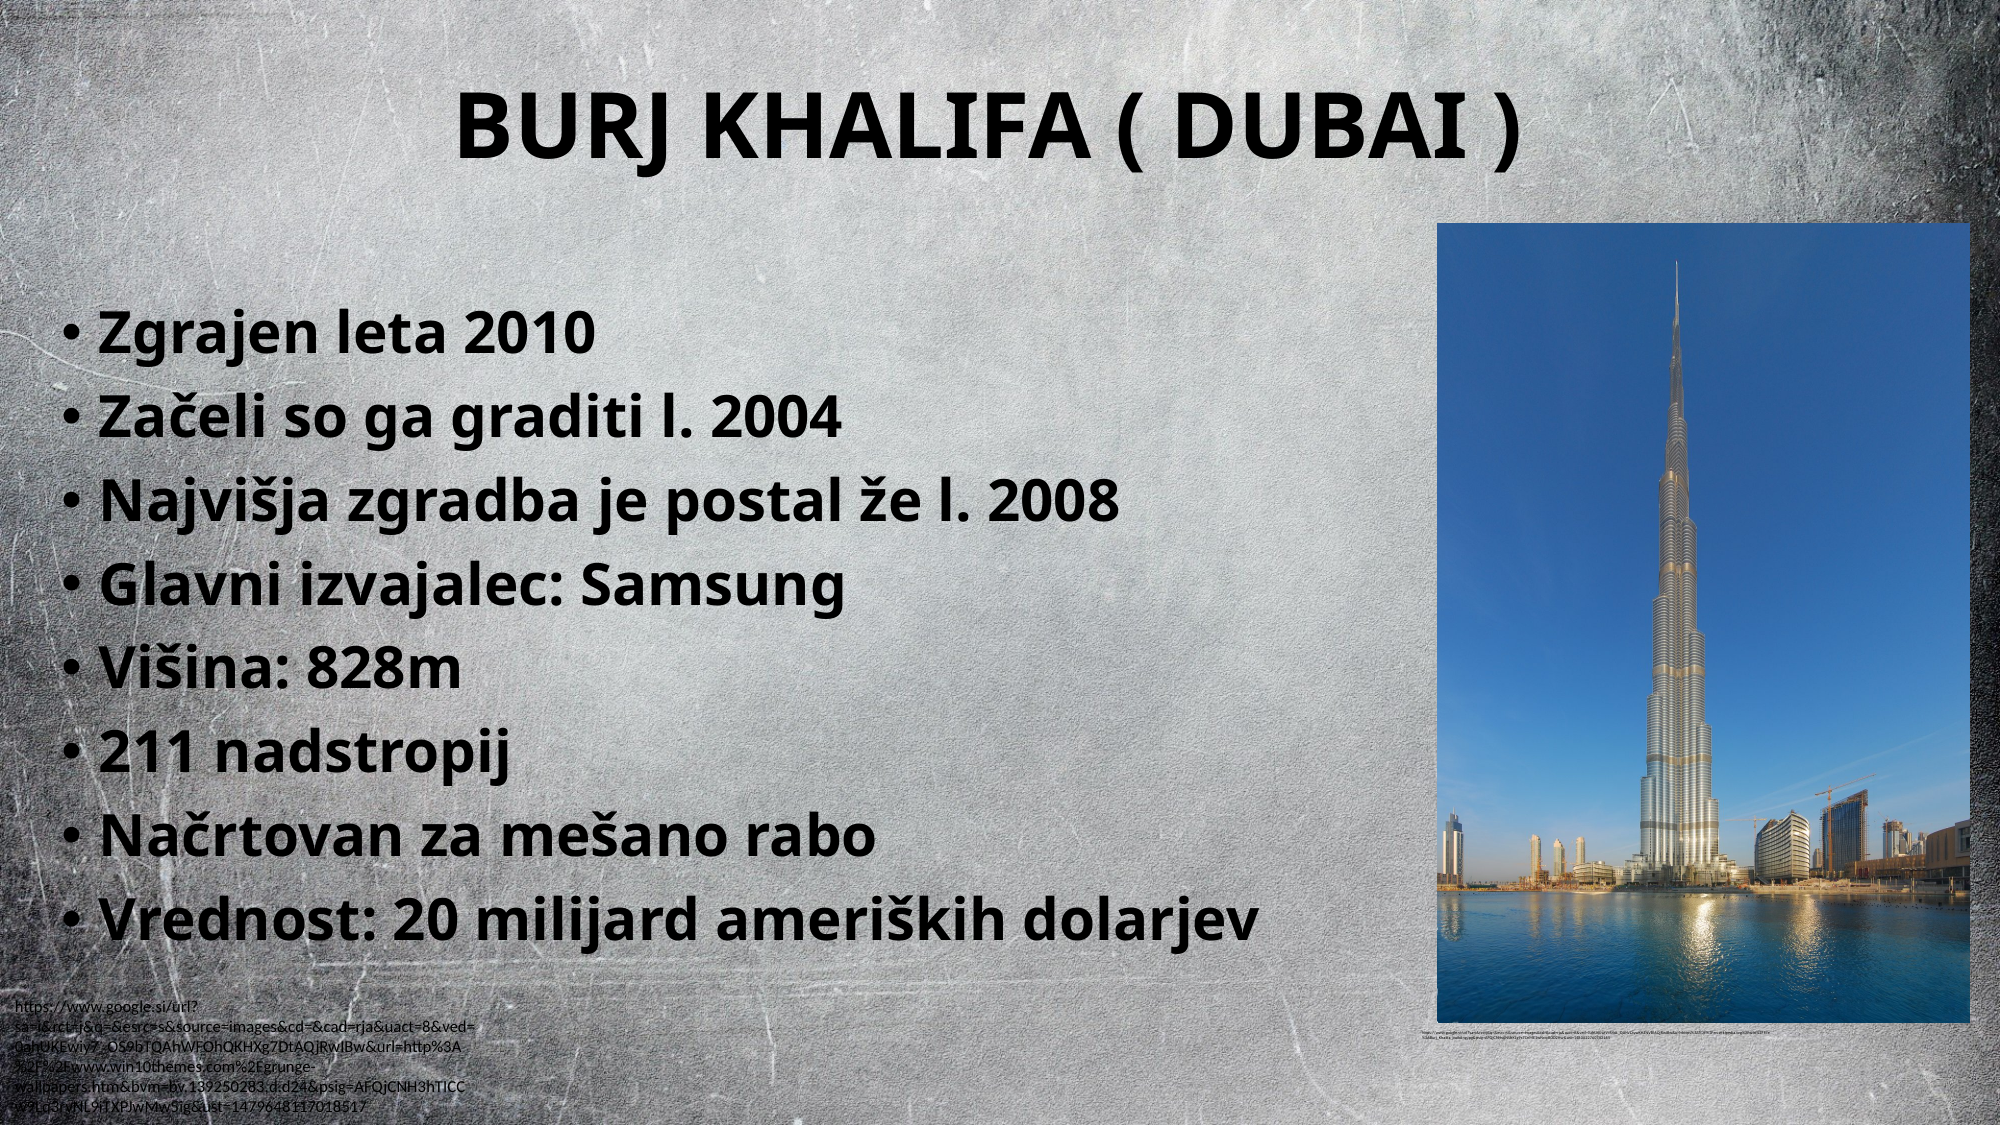

BURJ KHALIFA ( DUBAI )
# Zgrajen leta 2010
Začeli so ga graditi l. 2004
Najvišja zgradba je postal že l. 2008
Glavni izvajalec: Samsung
Višina: 828m
211 nadstropij
Načrtovan za mešano rabo
Vrednost: 20 milijard ameriških dolarjev
https://www.google.si/url?sa=i&rct=j&q=&esrc=s&source=images&cd=&cad=rja&uact=8&ved=0ahUKEwiy7_OS9bTQAhWFOhQKHXg7DtAQjRwIBw&url=http%3A%2F%2Fwww.win10themes.com%2Fgrunge-wallpapers.htm&bvm=bv.139250283,d.d24&psig=AFQjCNH3hTICCw9Lq3rvNL9iTXPJwMw5ig&ust=1479648117018517
https://www.google.si/url?sa=i&rct=j&q=&esrc=s&source=images&cd=&cad=rja&uact=8&ved=0ahUKEwiVvfzi6L_QAhVDiywKHZNVBlAQjRwIBw&url=https%3A%2F%2Fen.wikipedia.org%2Fwiki%2FFile%3ABurj_Khalifa_building.jpg&psig=AFQjCNHs6NShKLg9s7CnME1wNrccBOD2Hw&ust=1480022760752165